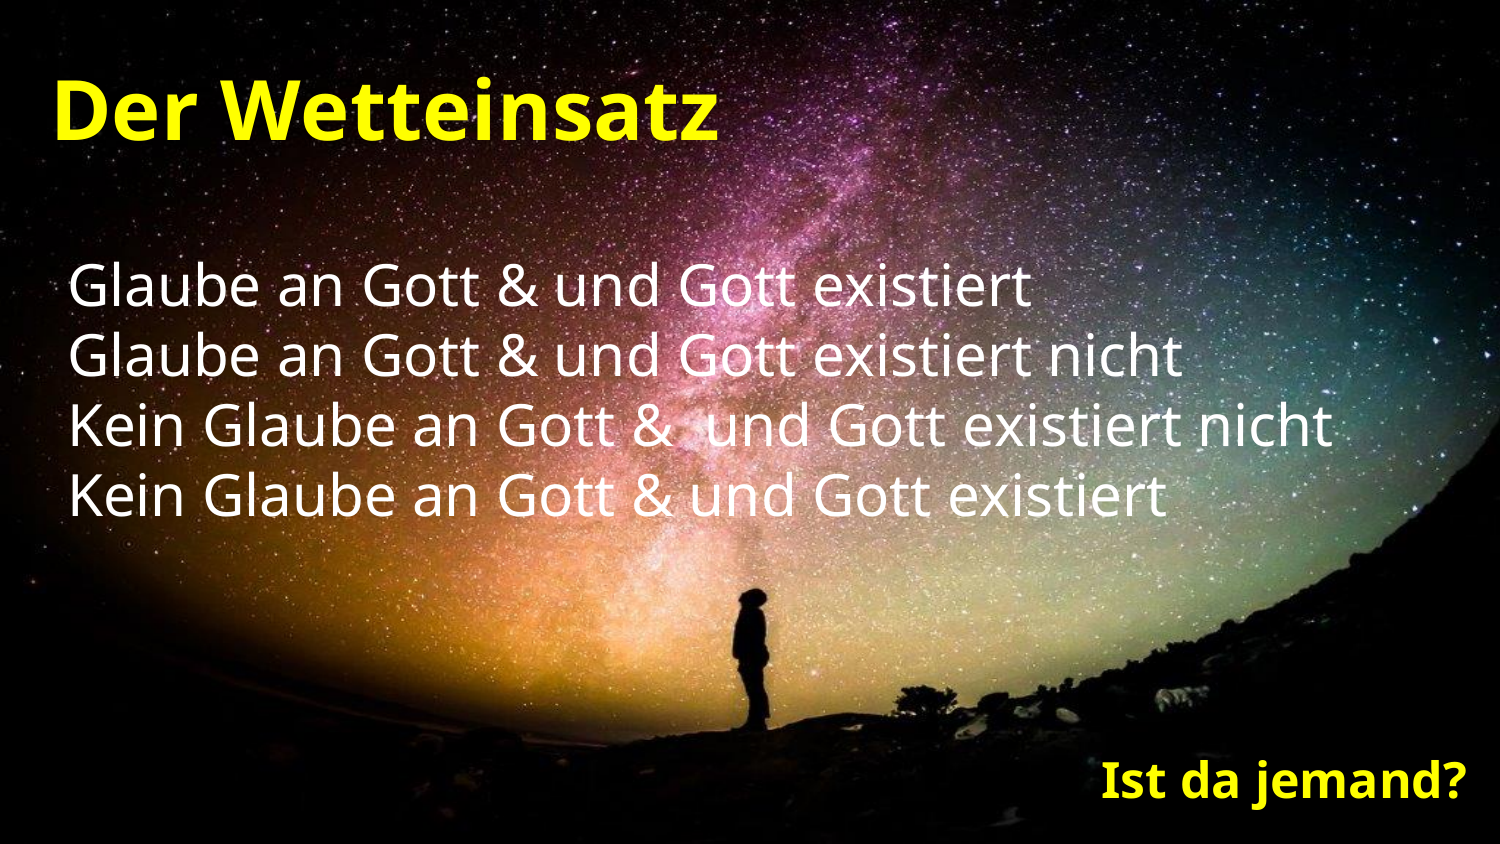

# Der Wetteinsatz
 Glaube an Gott & und Gott existiert
 Glaube an Gott & und Gott existiert nicht
 Kein Glaube an Gott & und Gott existiert nicht
 Kein Glaube an Gott & und Gott existiert
Ist da jemand?